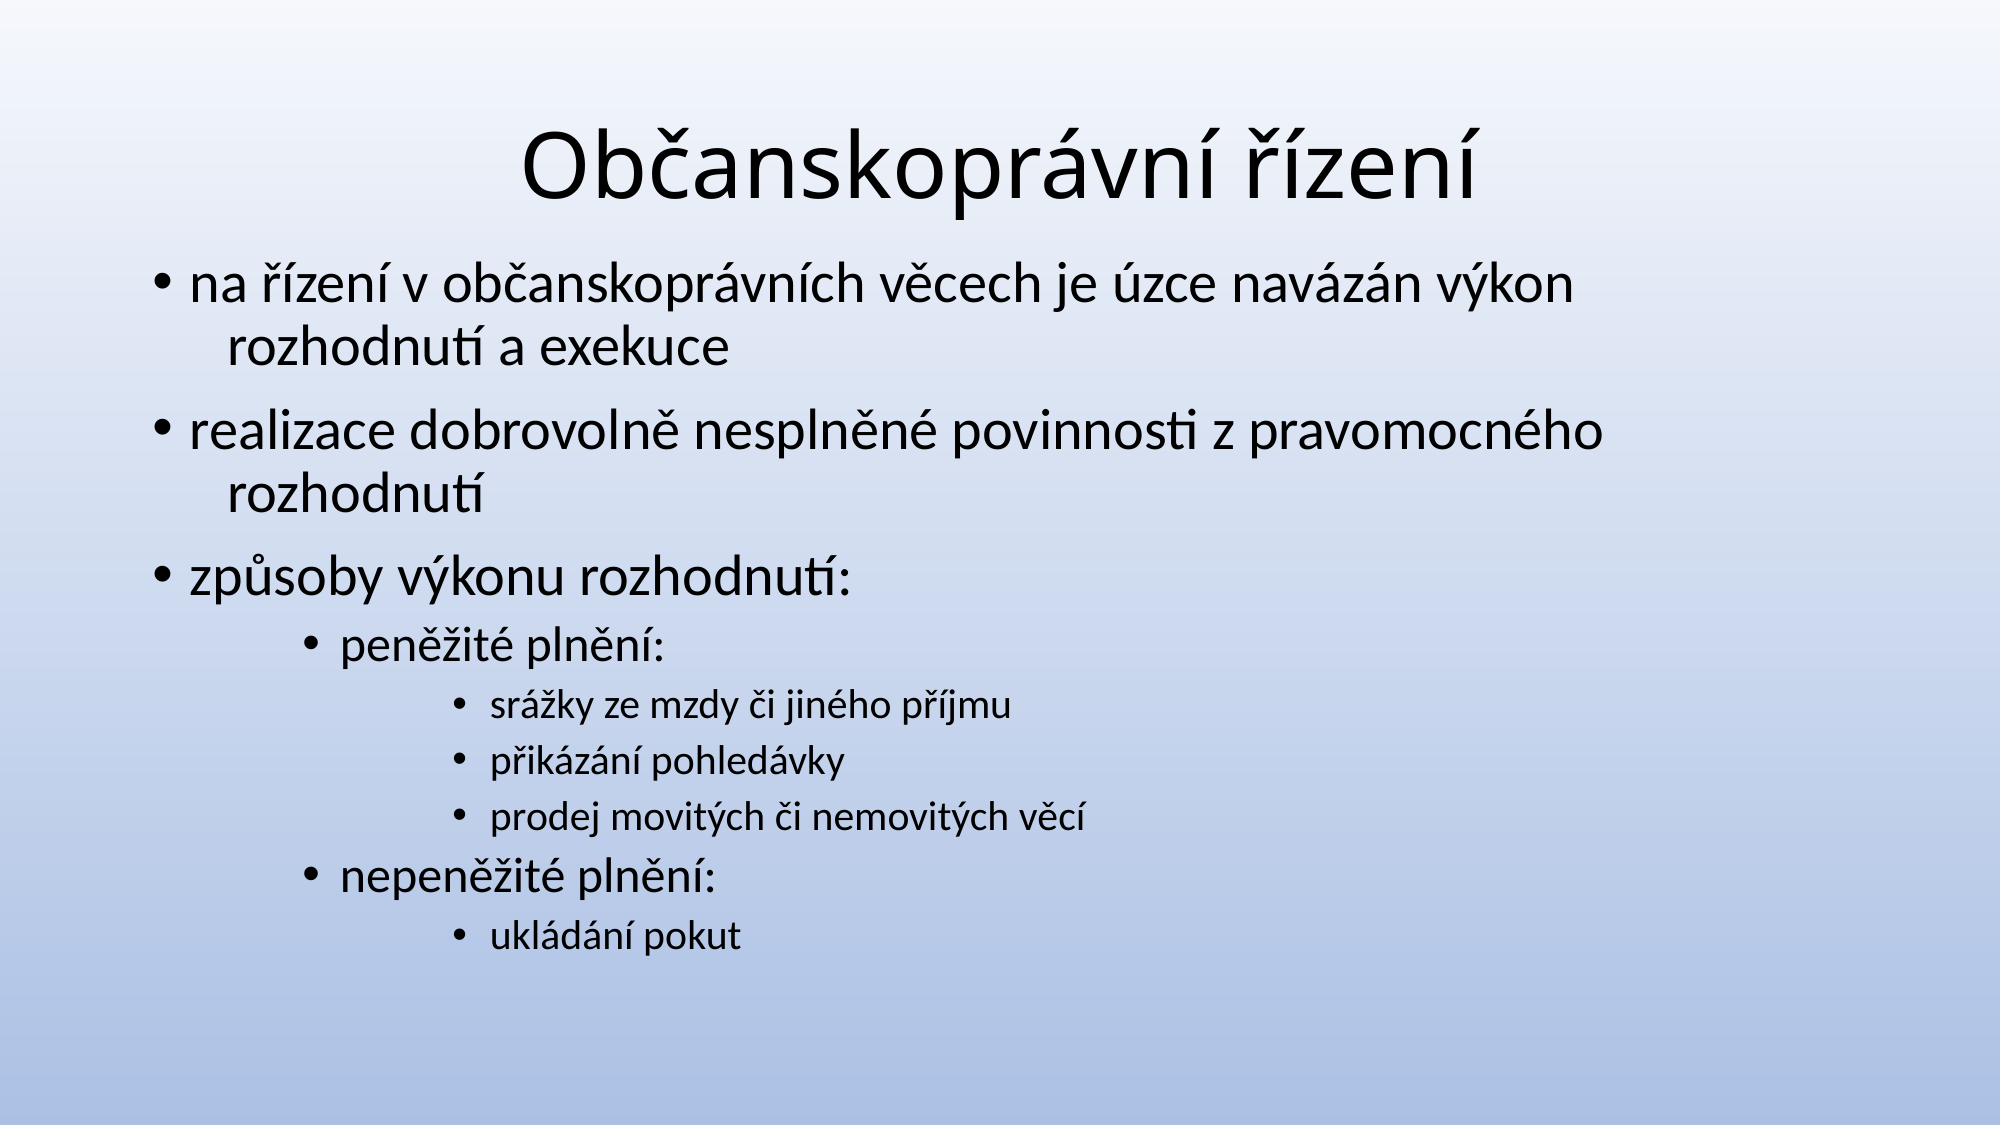

# Občanskoprávní řízení
na řízení v občanskoprávních věcech je úzce navázán výkon rozhodnutí a exekuce
realizace dobrovolně nesplněné povinnosti z pravomocného rozhodnutí
způsoby výkonu rozhodnutí:
peněžité plnění:
srážky ze mzdy či jiného příjmu
přikázání pohledávky
prodej movitých či nemovitých věcí
nepeněžité plnění:
ukládání pokut